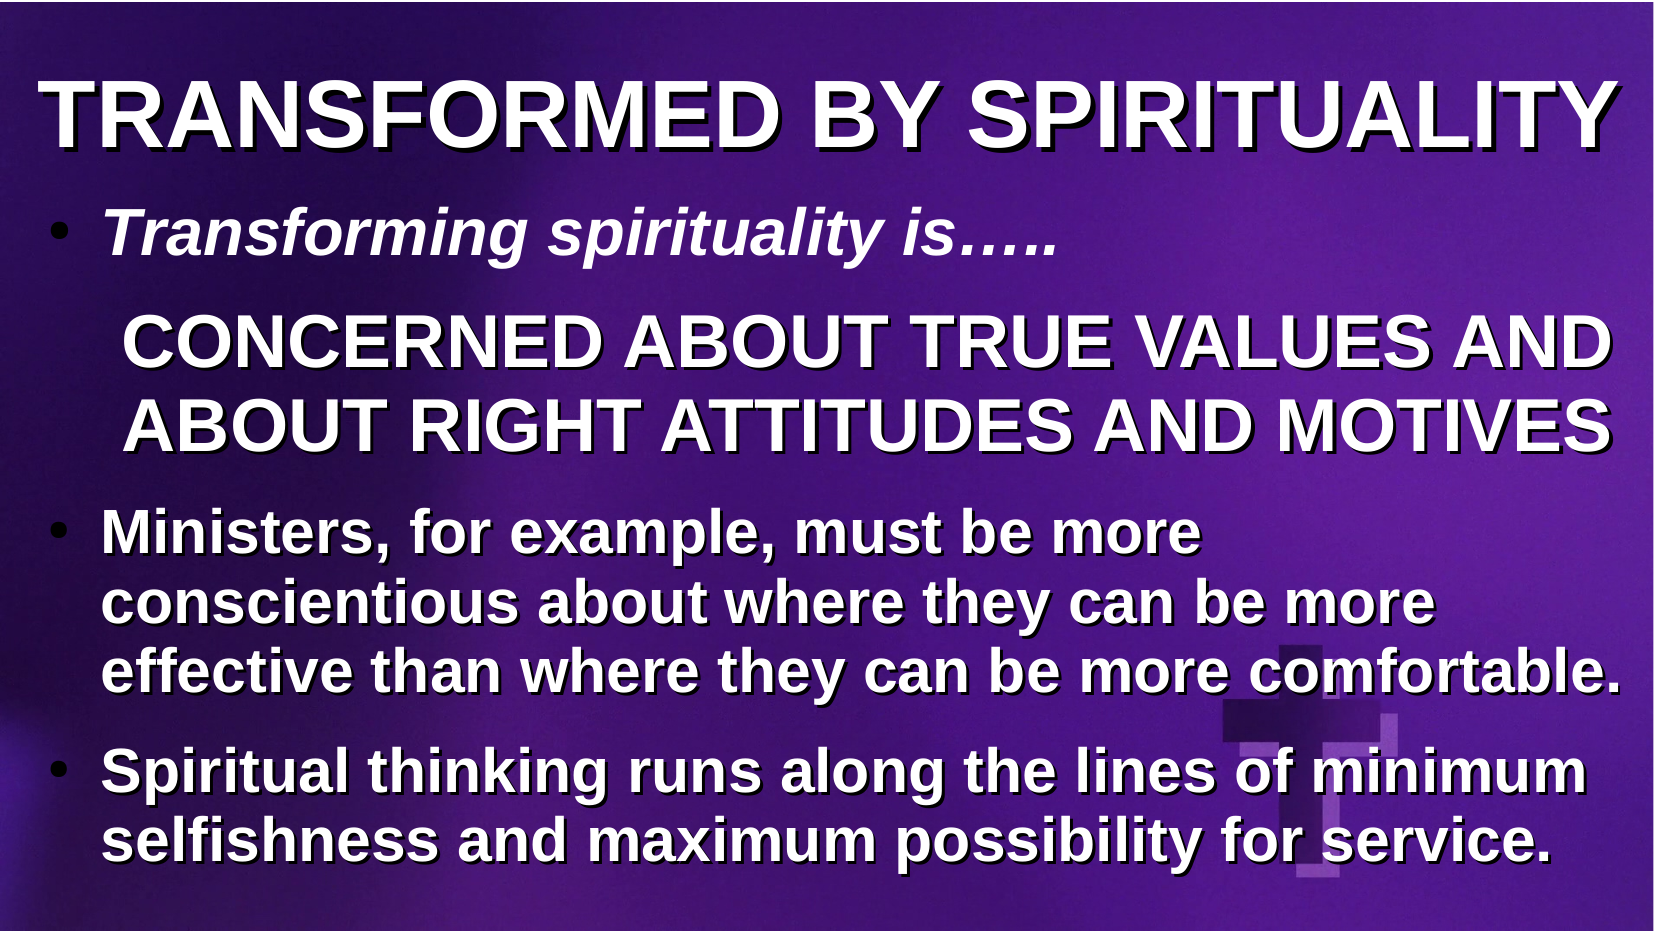

# TRANSFORMED BY SPIRITUALITY
Transforming spirituality is…..
CONCERNED ABOUT TRUE VALUES AND ABOUT RIGHT ATTITUDES AND MOTIVES
Ministers, for example, must be more conscientious about where they can be more effective than where they can be more comfortable.
Spiritual thinking runs along the lines of minimum selfishness and maximum possibility for service.